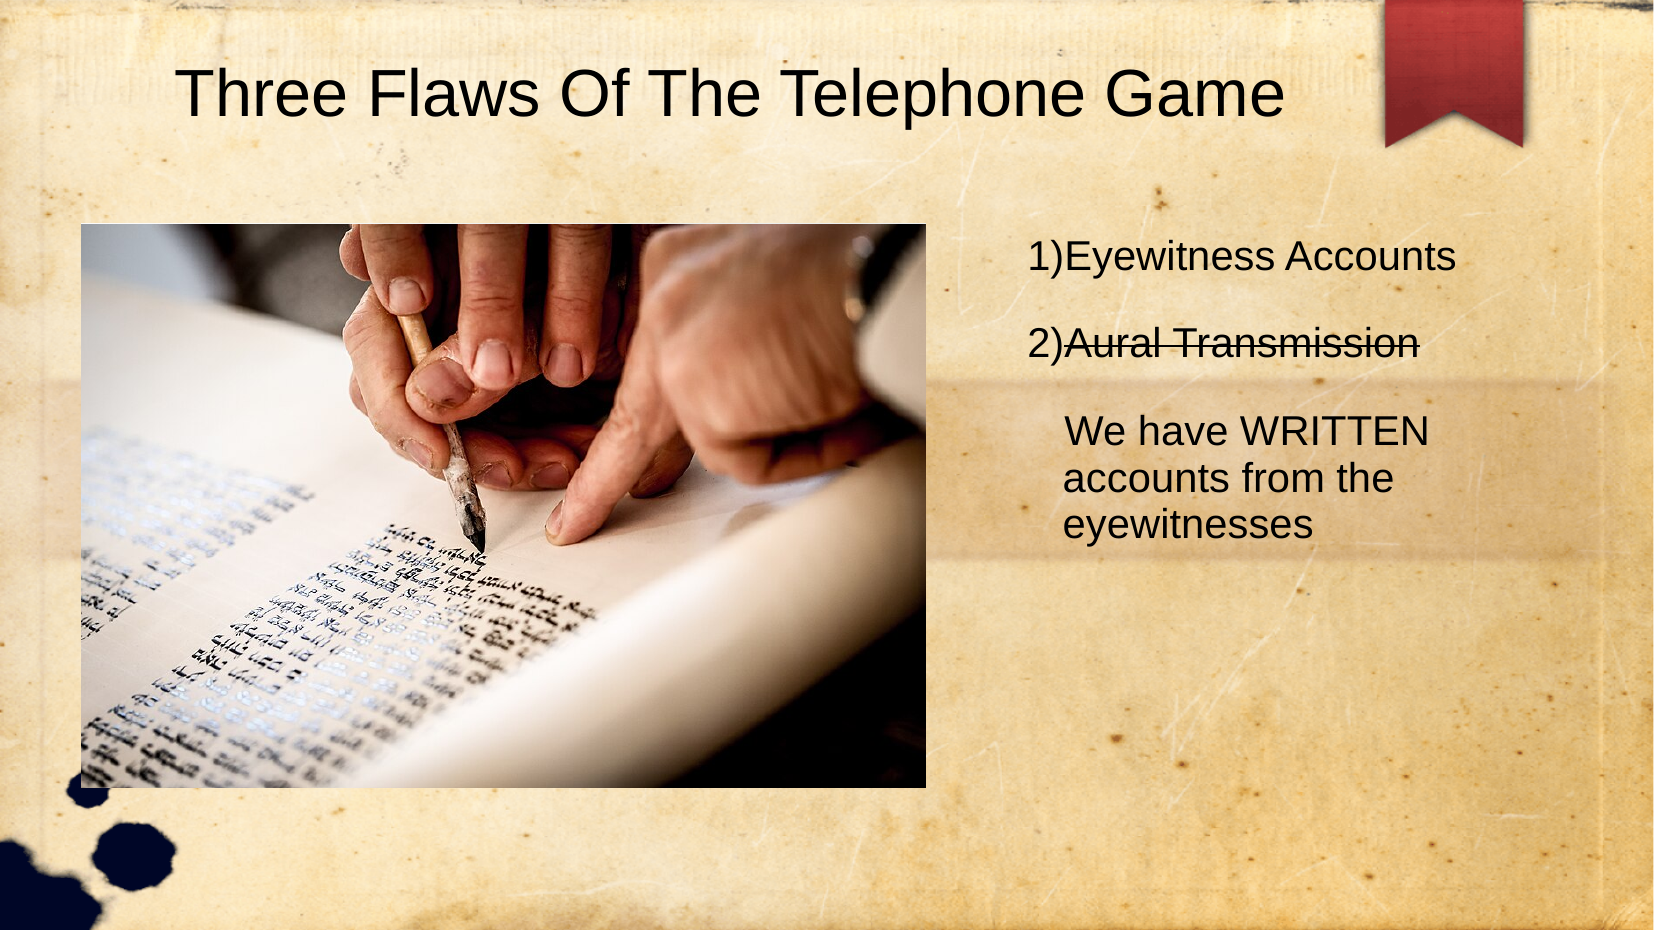

Three Flaws Of The Telephone Game
Eyewitness Accounts
Aural Transmission
We have WRITTEN accounts from the eyewitnesses